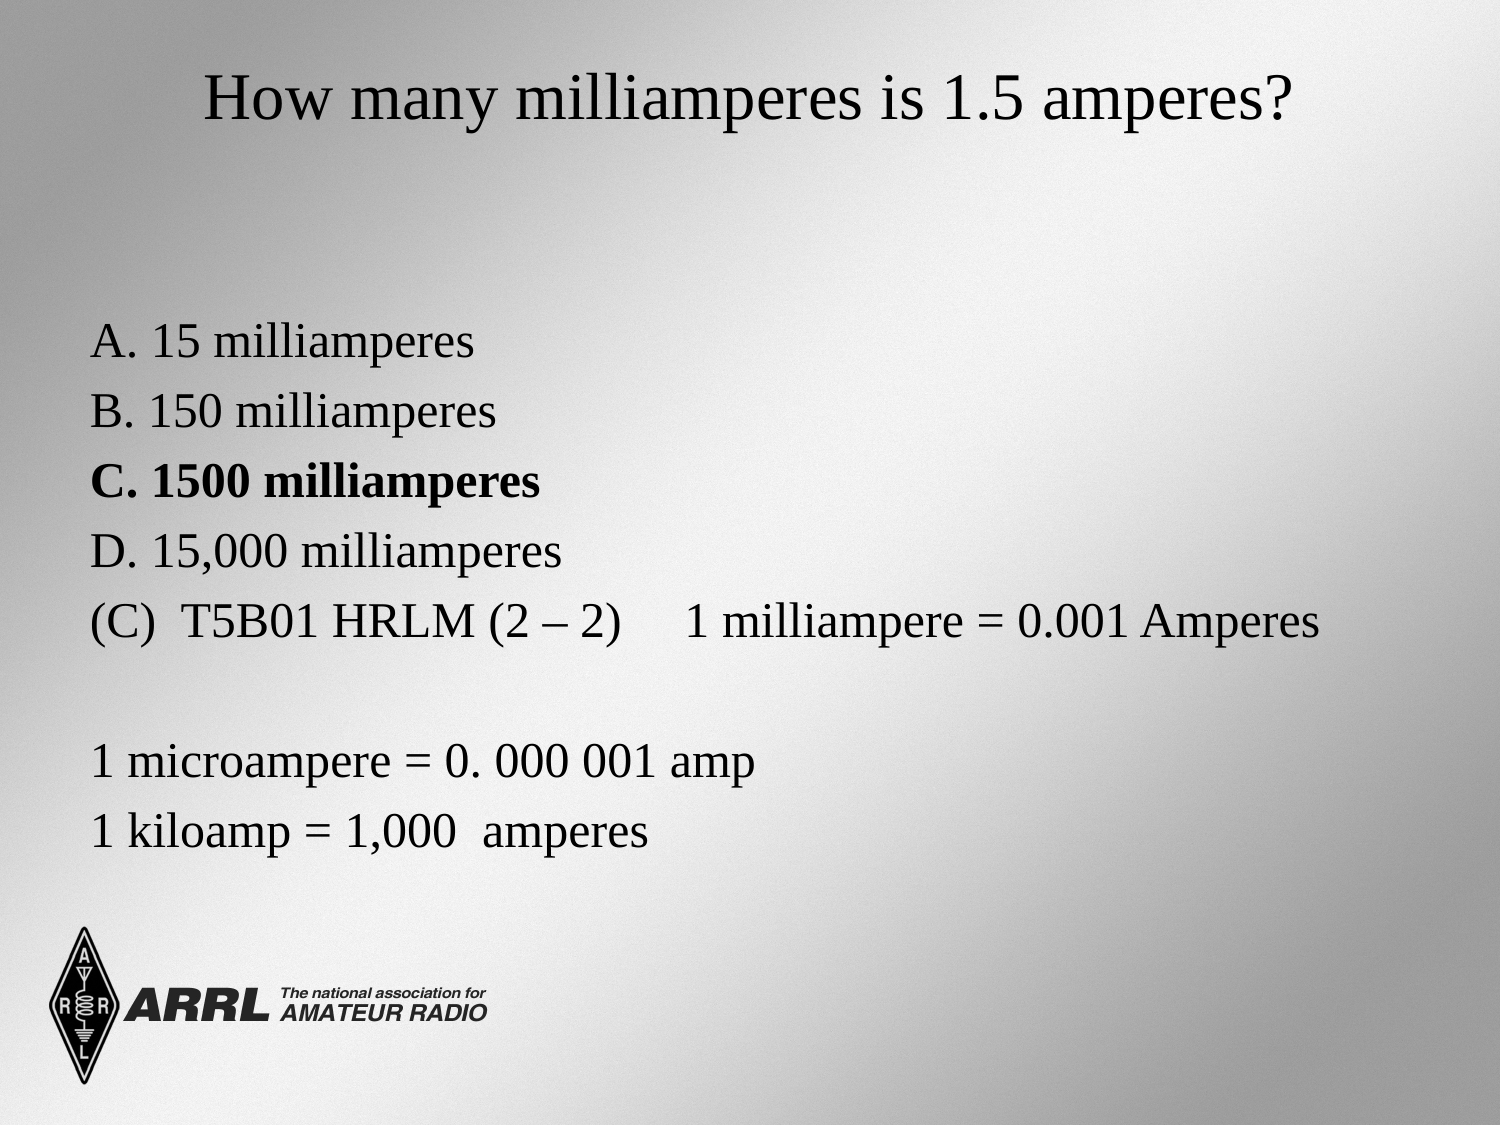

# How many milliamperes is 1.5 amperes?
A. 15 milliamperes
B. 150 milliamperes
C. 1500 milliamperes
D. 15,000 milliamperes
(C) T5B01 HRLM (2 – 2) 1 milliampere = 0.001 Amperes
1 microampere = 0. 000 001 amp
1 kiloamp = 1,000 amperes